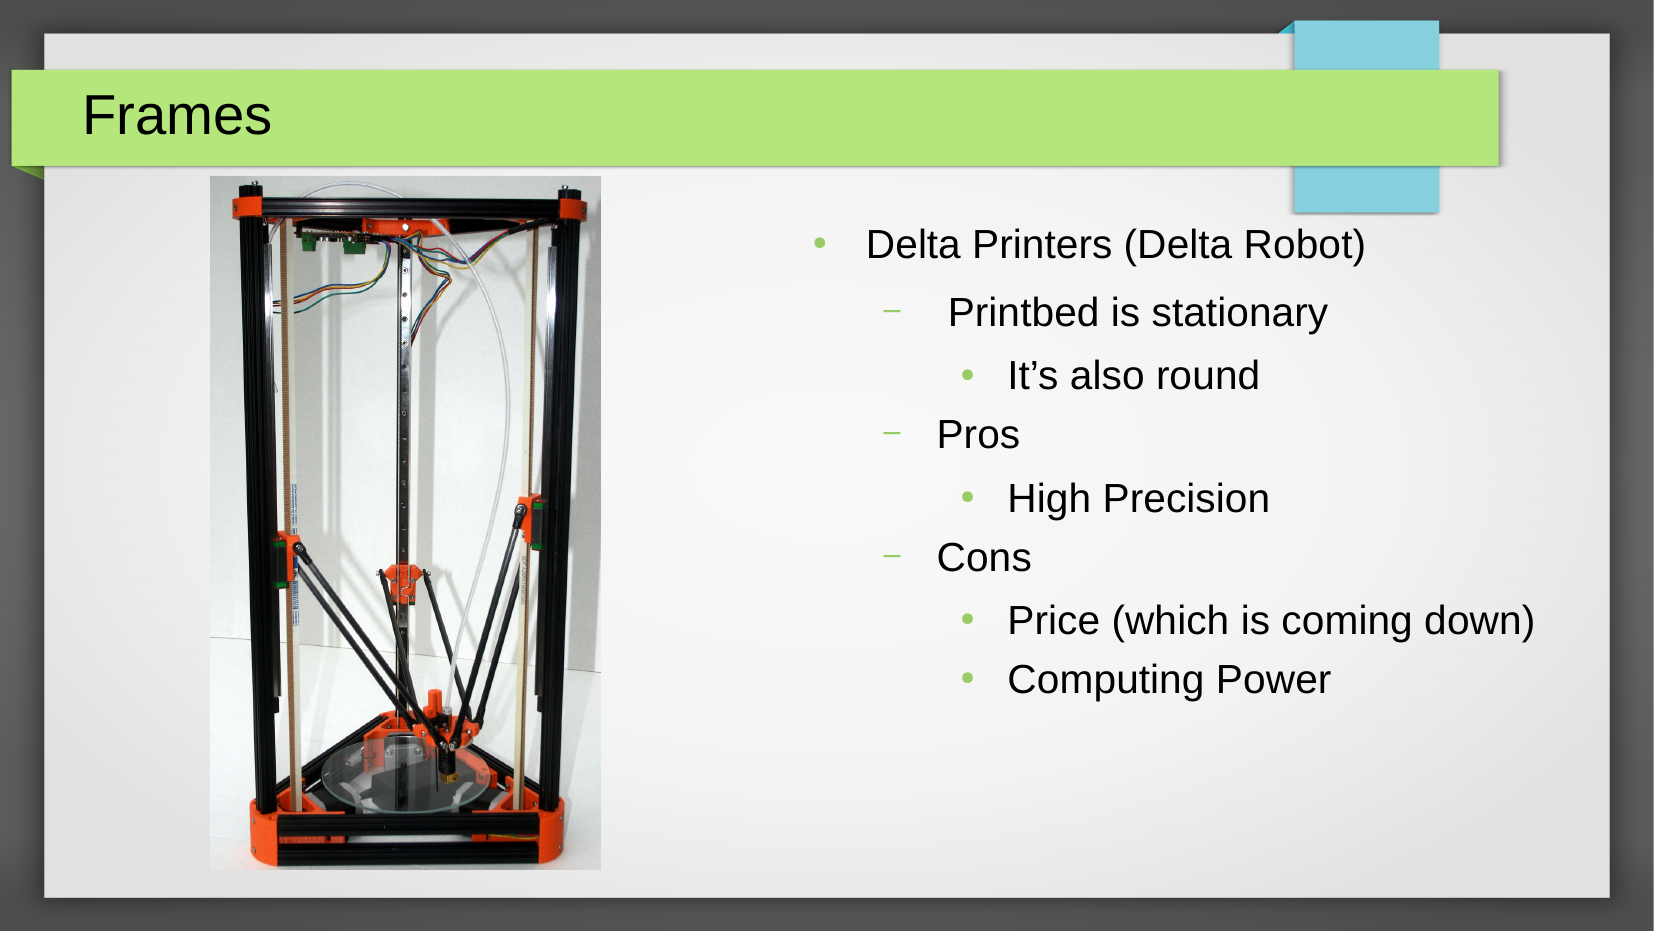

# Frames
Delta Printers (Delta Robot)
 Printbed is stationary
It’s also round
Pros
High Precision
Cons
Price (which is coming down)
Computing Power